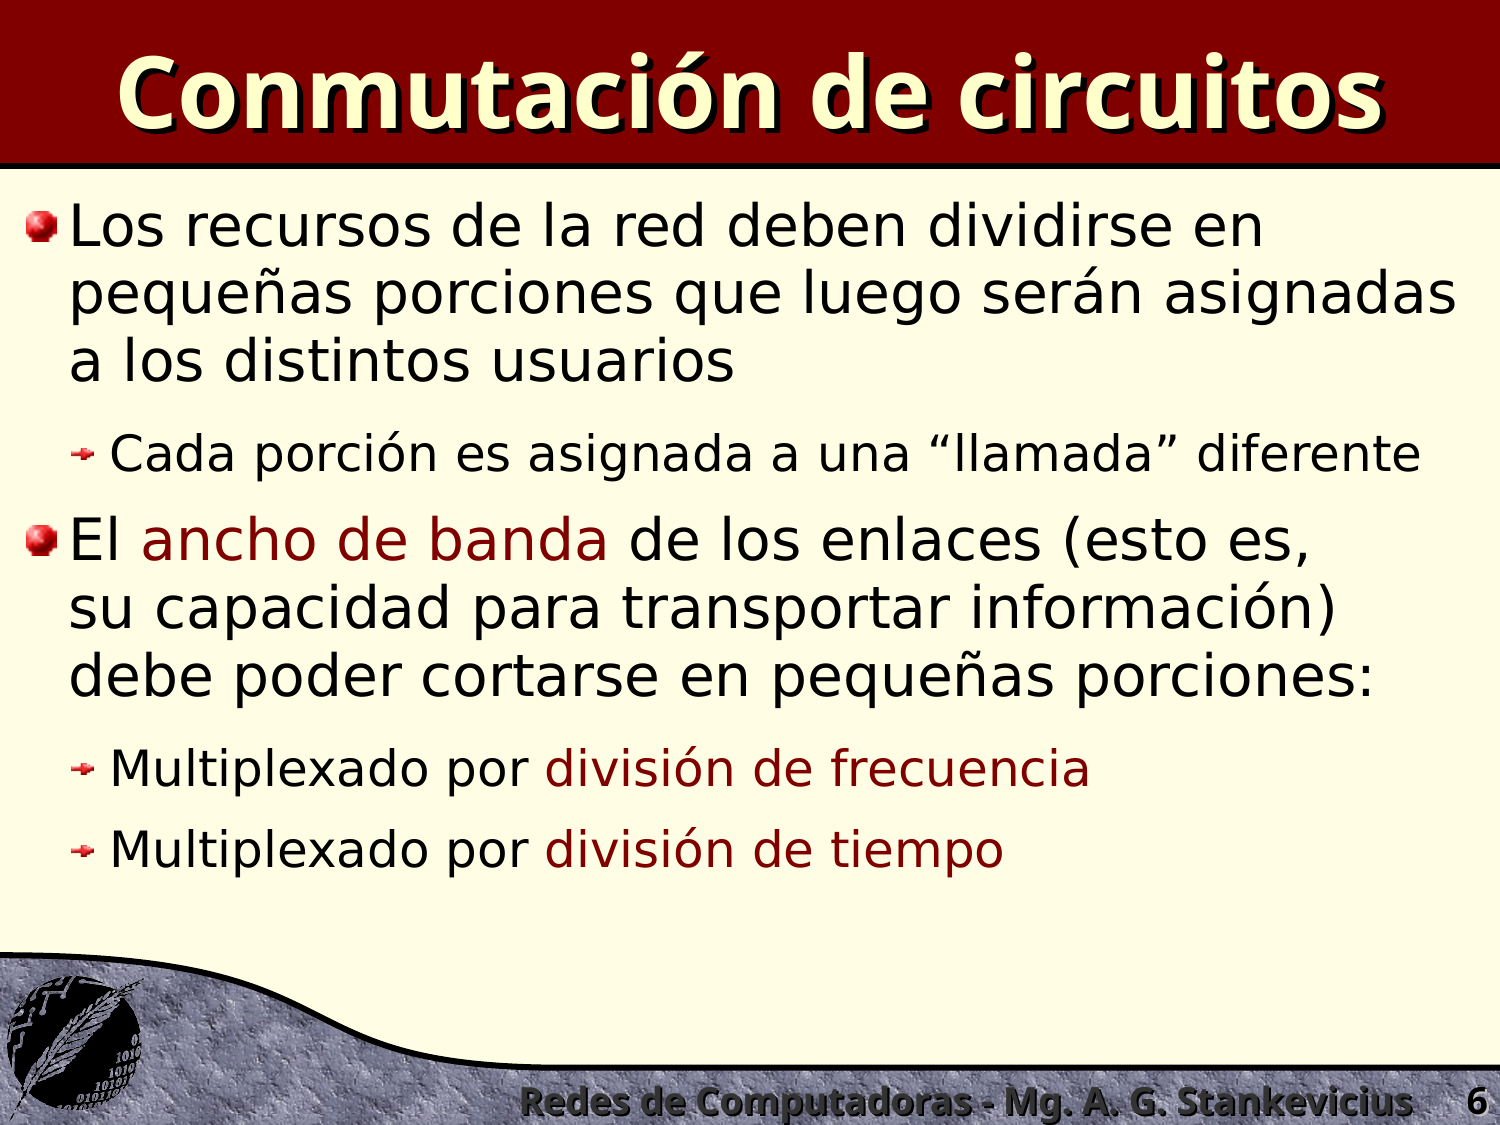

# Conmutación de circuitos
Los recursos de la red deben dividirse en pequeñas porciones que luego serán asignadas a los distintos usuarios
Cada porción es asignada a una “llamada” diferente
El ancho de banda de los enlaces (esto es,
su capacidad para transportar información)
debe poder cortarse en pequeñas porciones:
Multiplexado por división de frecuencia
Multiplexado por división de tiempo
6